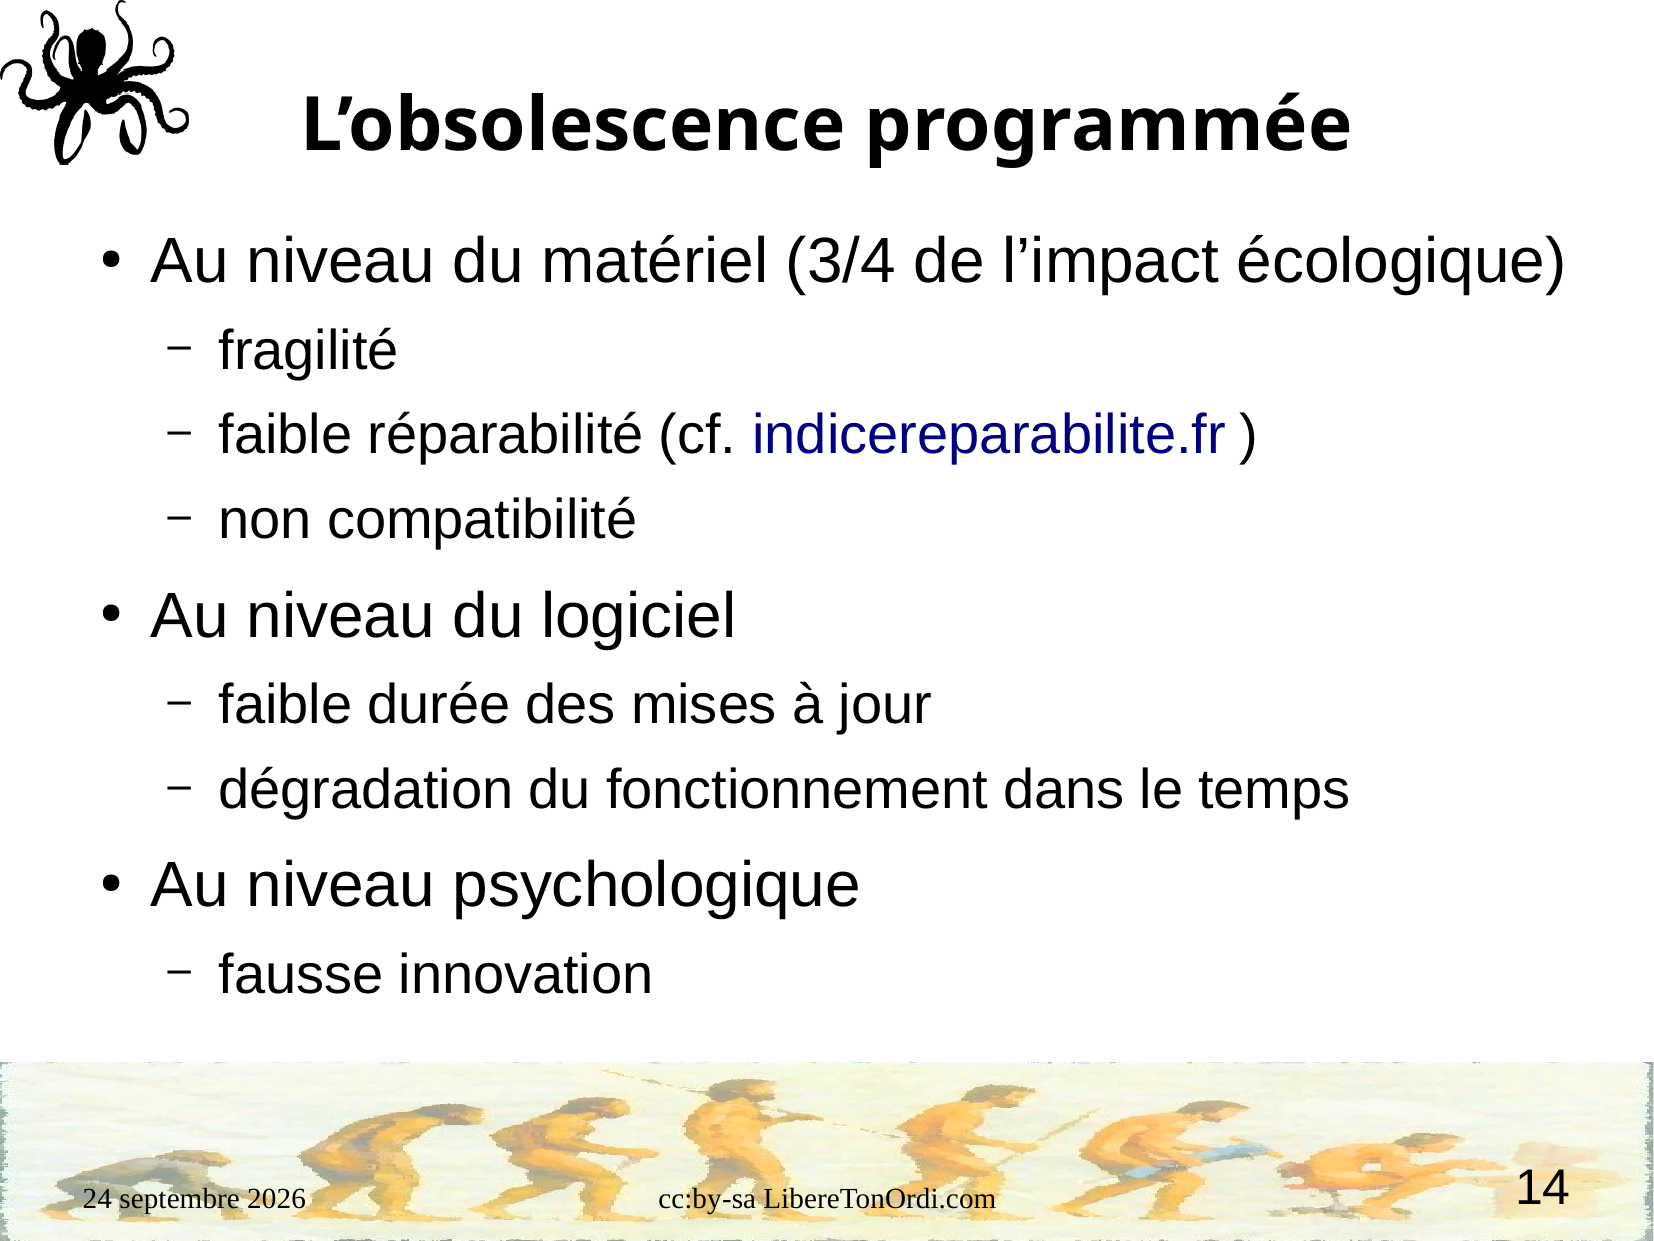

# L’obsolescence programmée
Au niveau du matériel (3/4 de l’impact écologique)
fragilité
faible réparabilité (cf. indicereparabilite.fr )
non compatibilité
Au niveau du logiciel
faible durée des mises à jour
dégradation du fonctionnement dans le temps
Au niveau psychologique
fausse innovation
cc:by-sa LibereTonOrdi.com
14